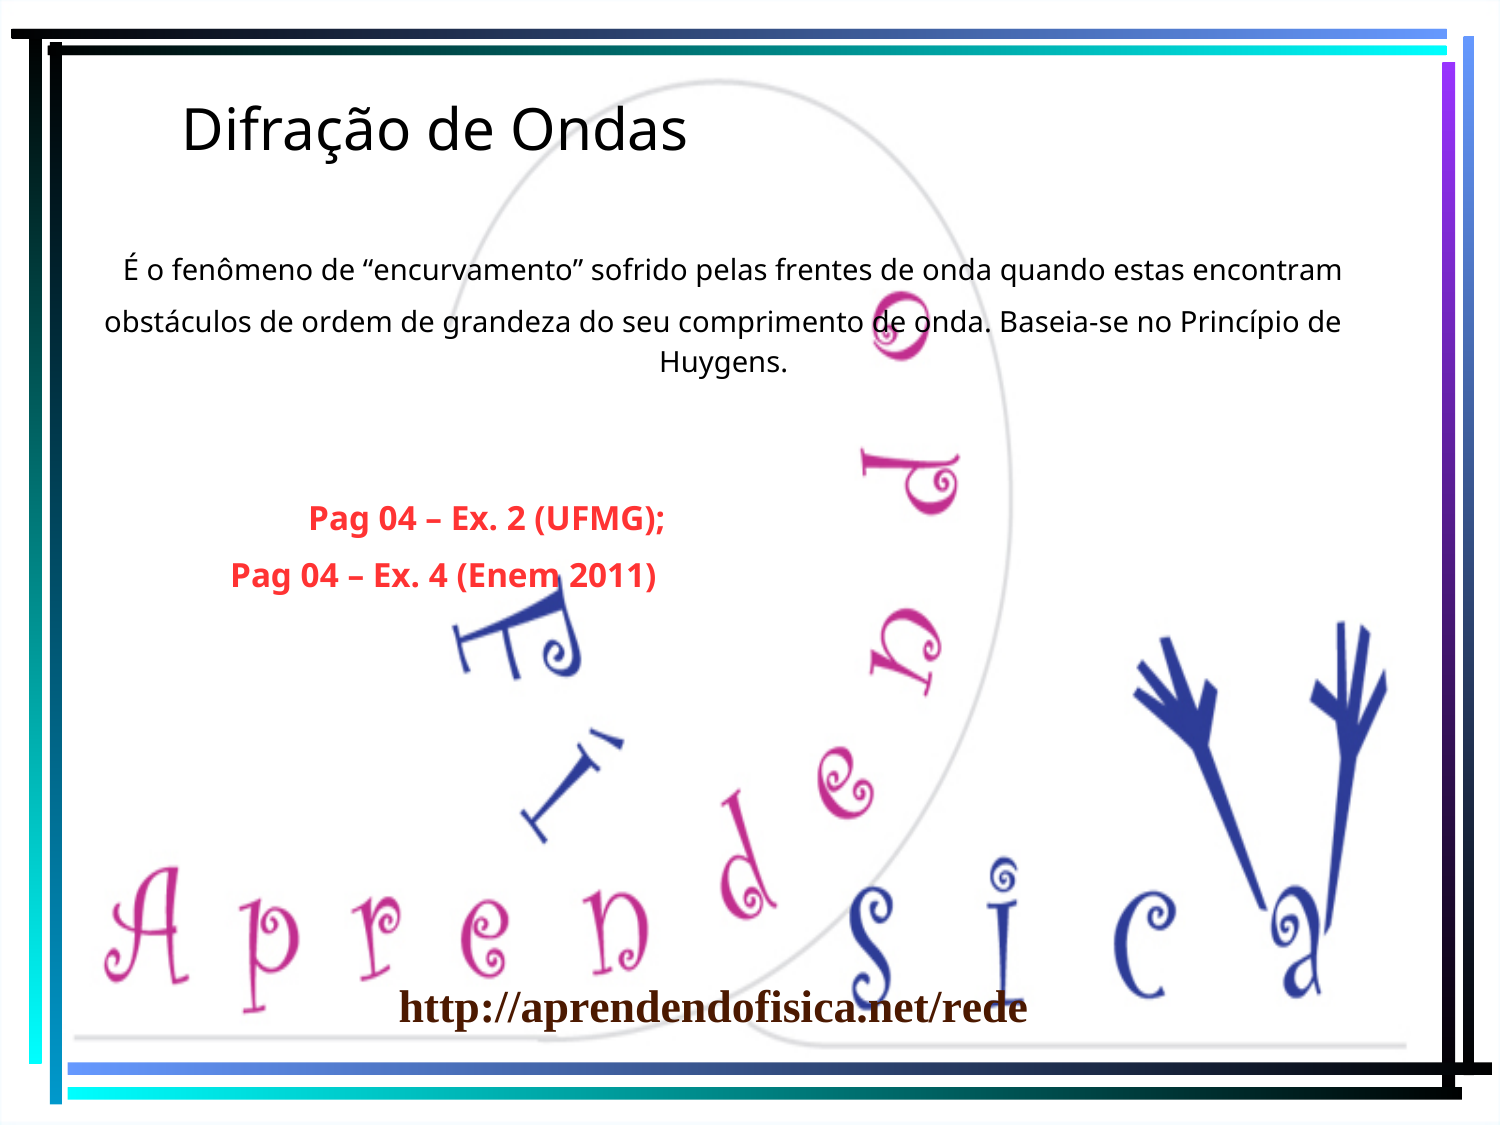

# Difração de Ondas
 É o fenômeno de “encurvamento” sofrido pelas frentes de onda quando estas encontram obstáculos de ordem de grandeza do seu comprimento de onda. Baseia-se no Princípio de Huygens.
 Pag 04 – Ex. 2 (UFMG);
Pag 04 – Ex. 4 (Enem 2011)
http://aprendendofisica.net/rede